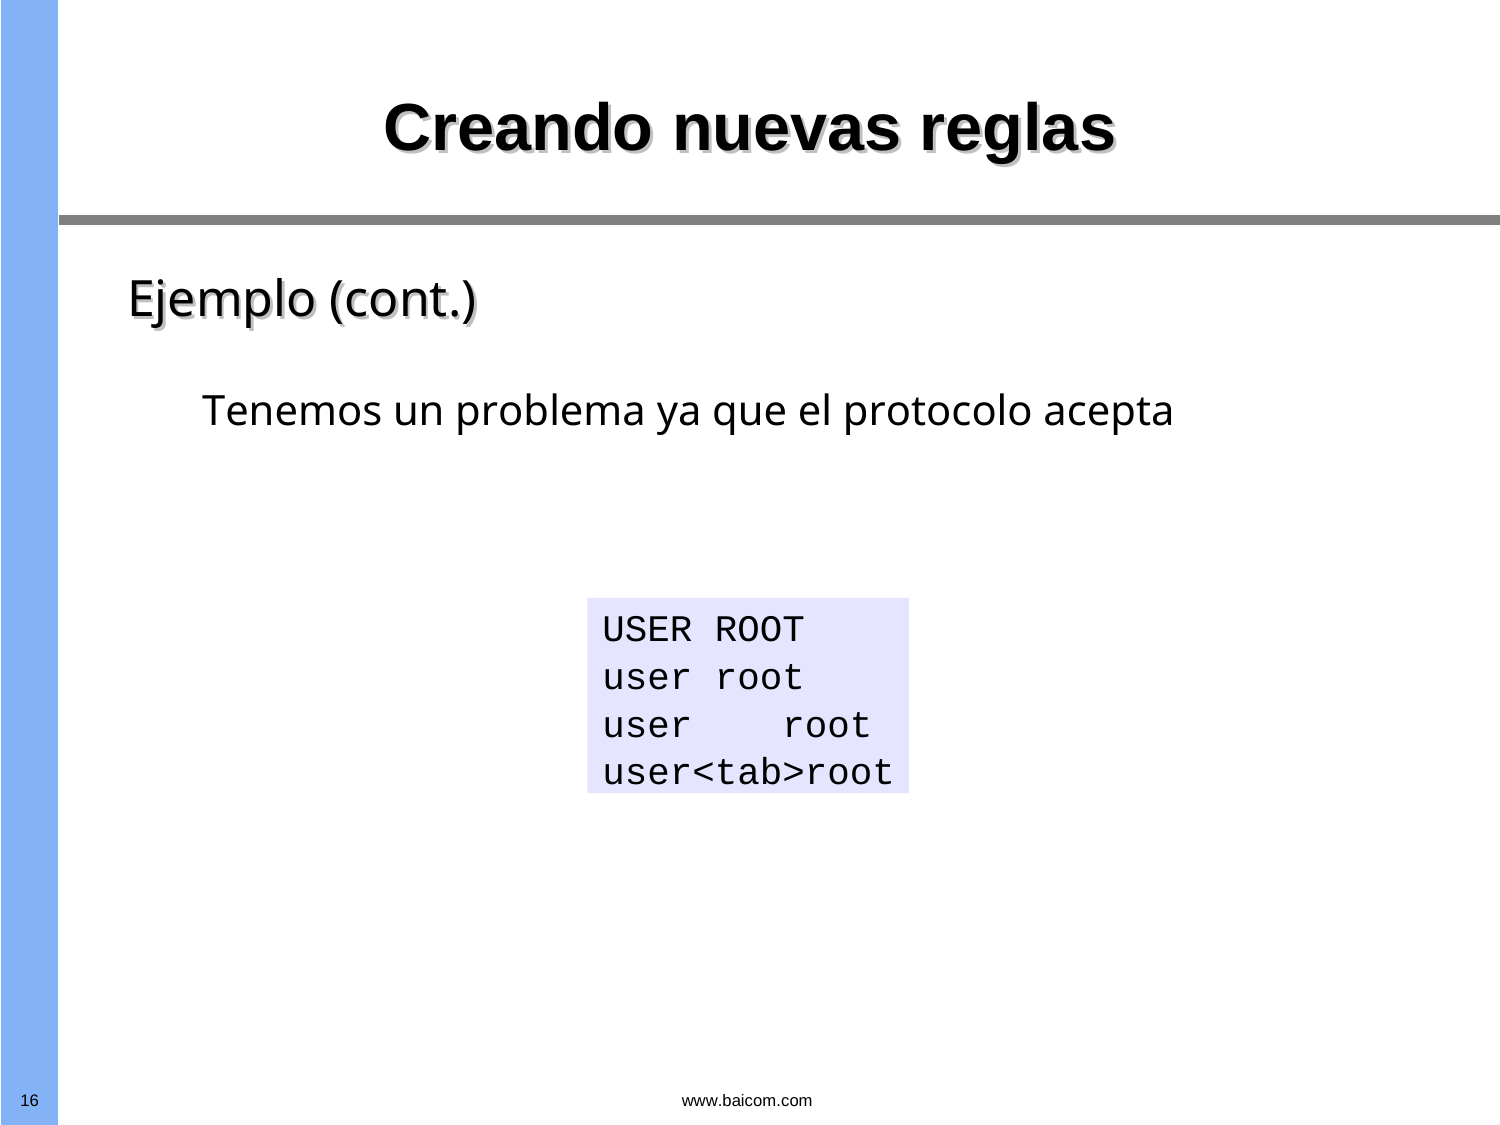

Creando nuevas reglas
# Ejemplo (cont.)
Tenemos un problema ya que el protocolo acepta
USER ROOT
user root
user root
user<tab>root
16
www.baicom.com